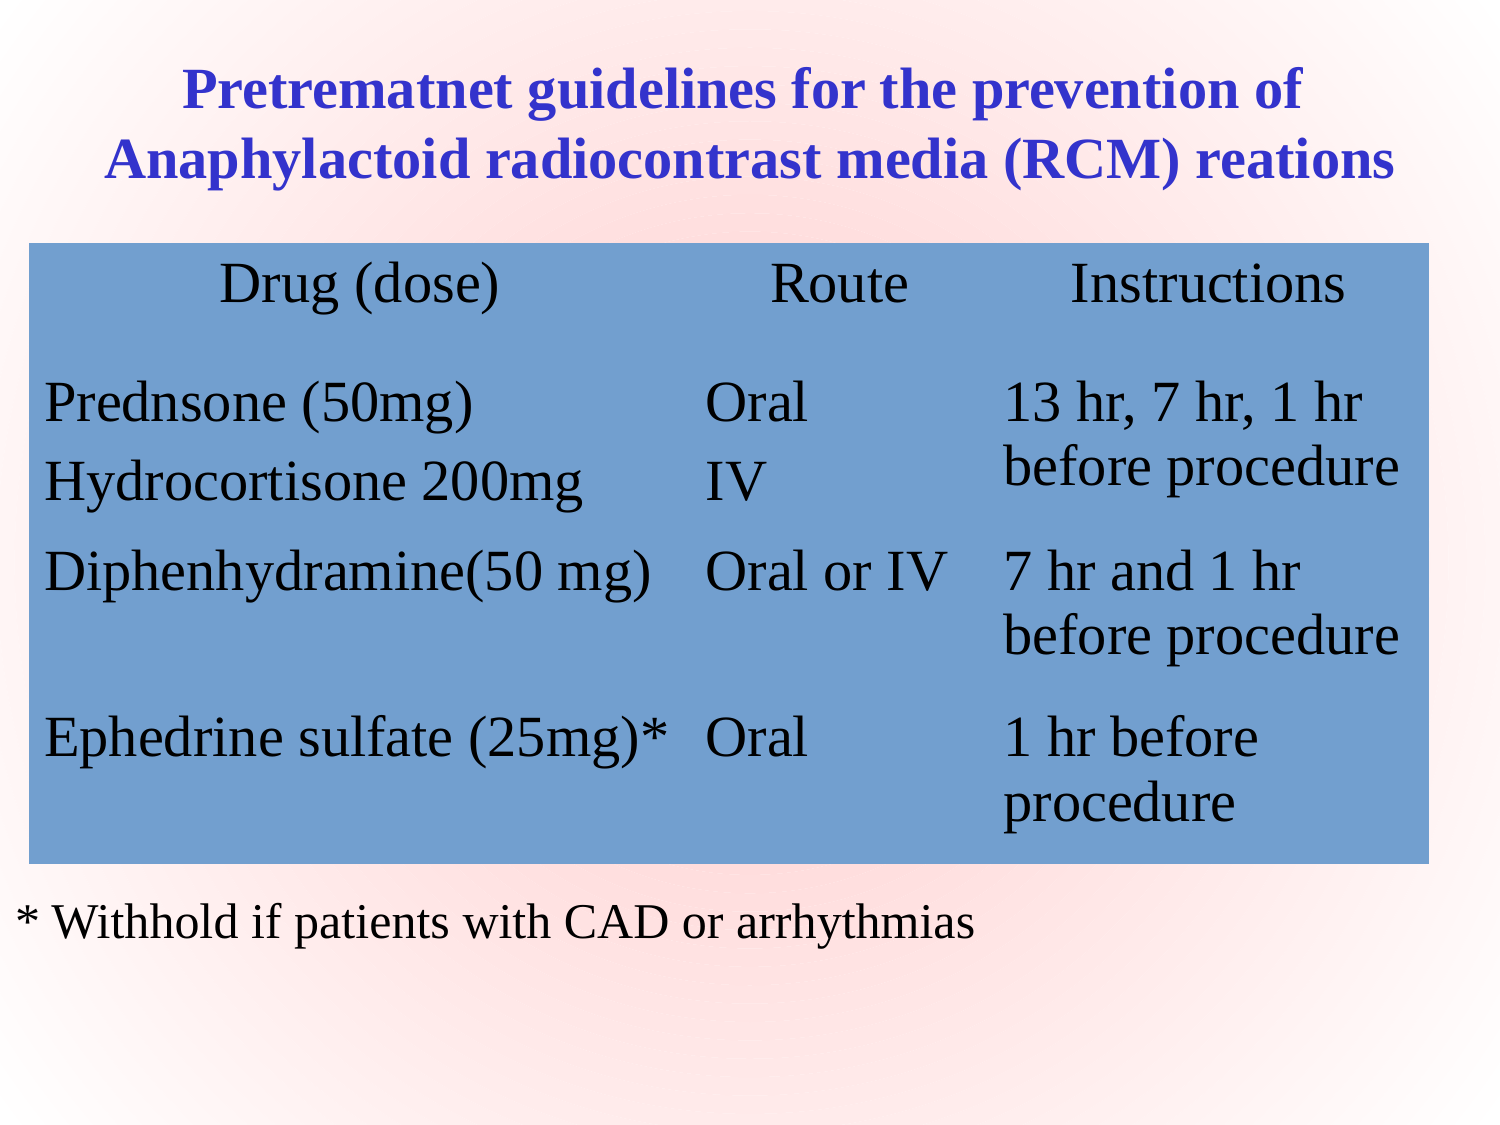

Pretrematnet guidelines for the prevention of
Anaphylactoid radiocontrast media (RCM) reations
| Drug (dose) | Route | Instructions |
| --- | --- | --- |
| Prednsone (50mg) Hydrocortisone 200mg | Oral IV | 13 hr, 7 hr, 1 hr before procedure |
| Diphenhydramine(50 mg) | Oral or IV | 7 hr and 1 hr before procedure |
| Ephedrine sulfate (25mg)\* | Oral | 1 hr before procedure |
* Withhold if patients with CAD or arrhythmias